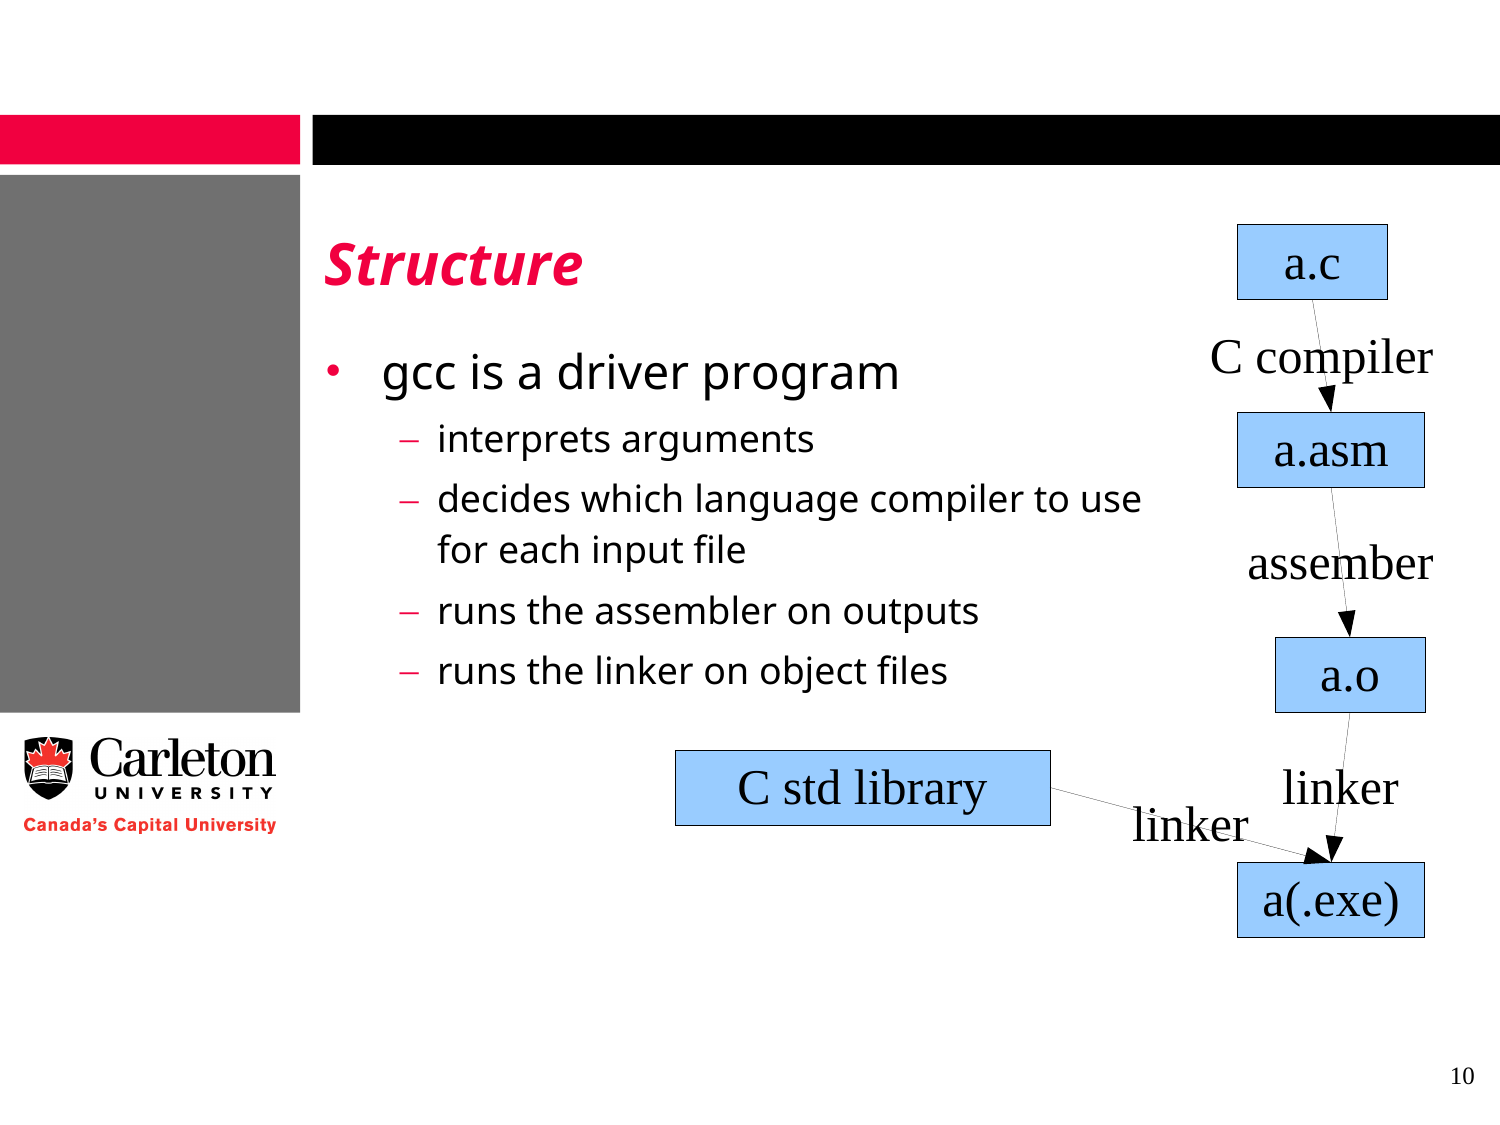

# Structure
a.c
gcc is a driver program
interprets arguments
decides which language compiler to use for each input file
runs the assembler on outputs
runs the linker on object files
a.asm
a.o
C std library
a(.exe)
10